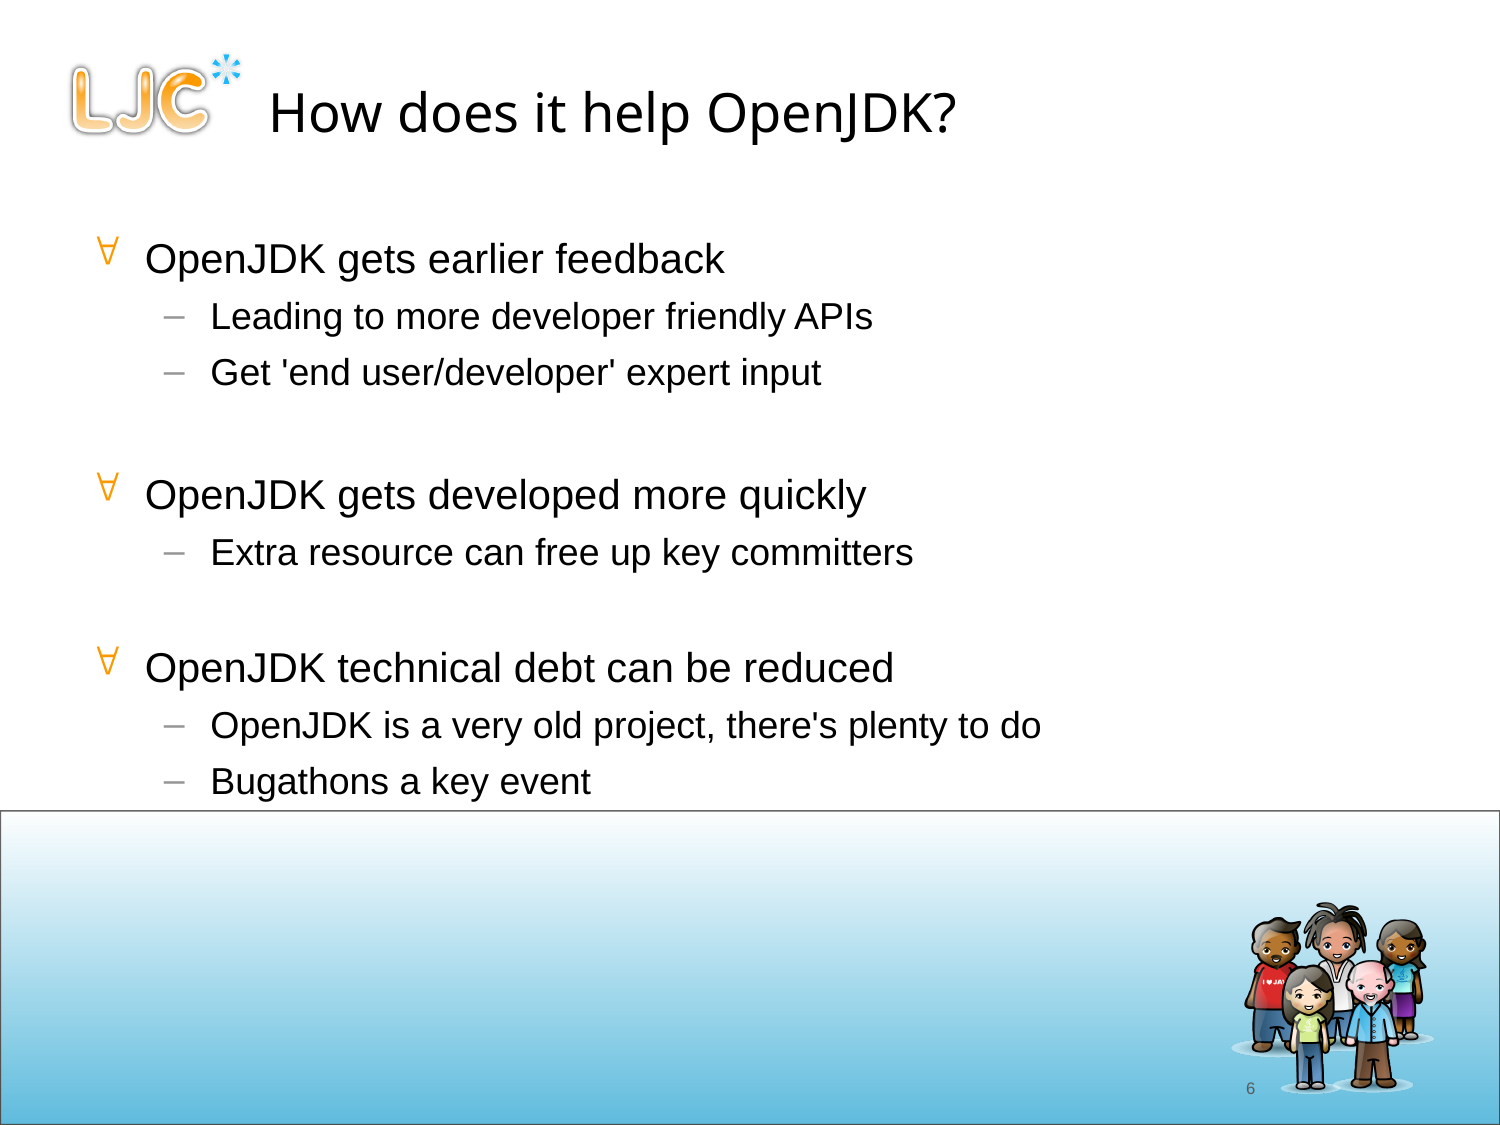

# How does it help OpenJDK?
OpenJDK gets earlier feedback
Leading to more developer friendly APIs
Get 'end user/developer' expert input
OpenJDK gets developed more quickly
Extra resource can free up key committers
OpenJDK technical debt can be reduced
OpenJDK is a very old project, there's plenty to do
Bugathons a key event
6